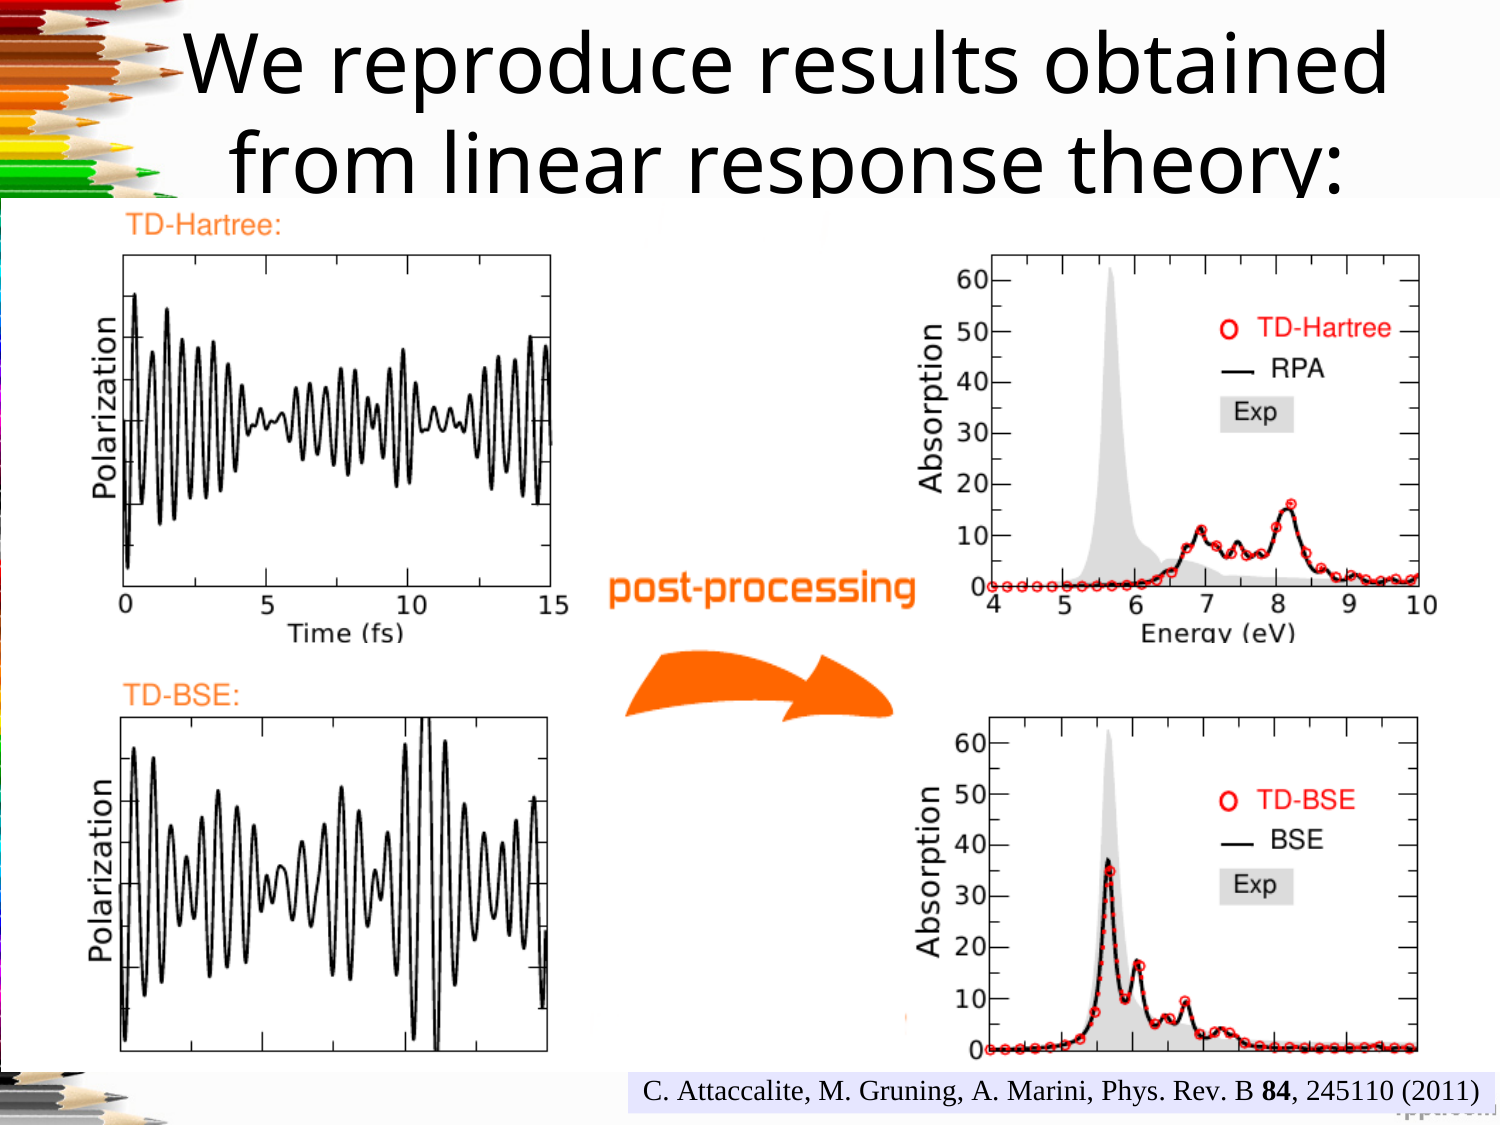

# We reproduce results obtained from linear response theory:
C. Attaccalite, M. Gruning, A. Marini, Phys. Rev. B 84, 245110 (2011)